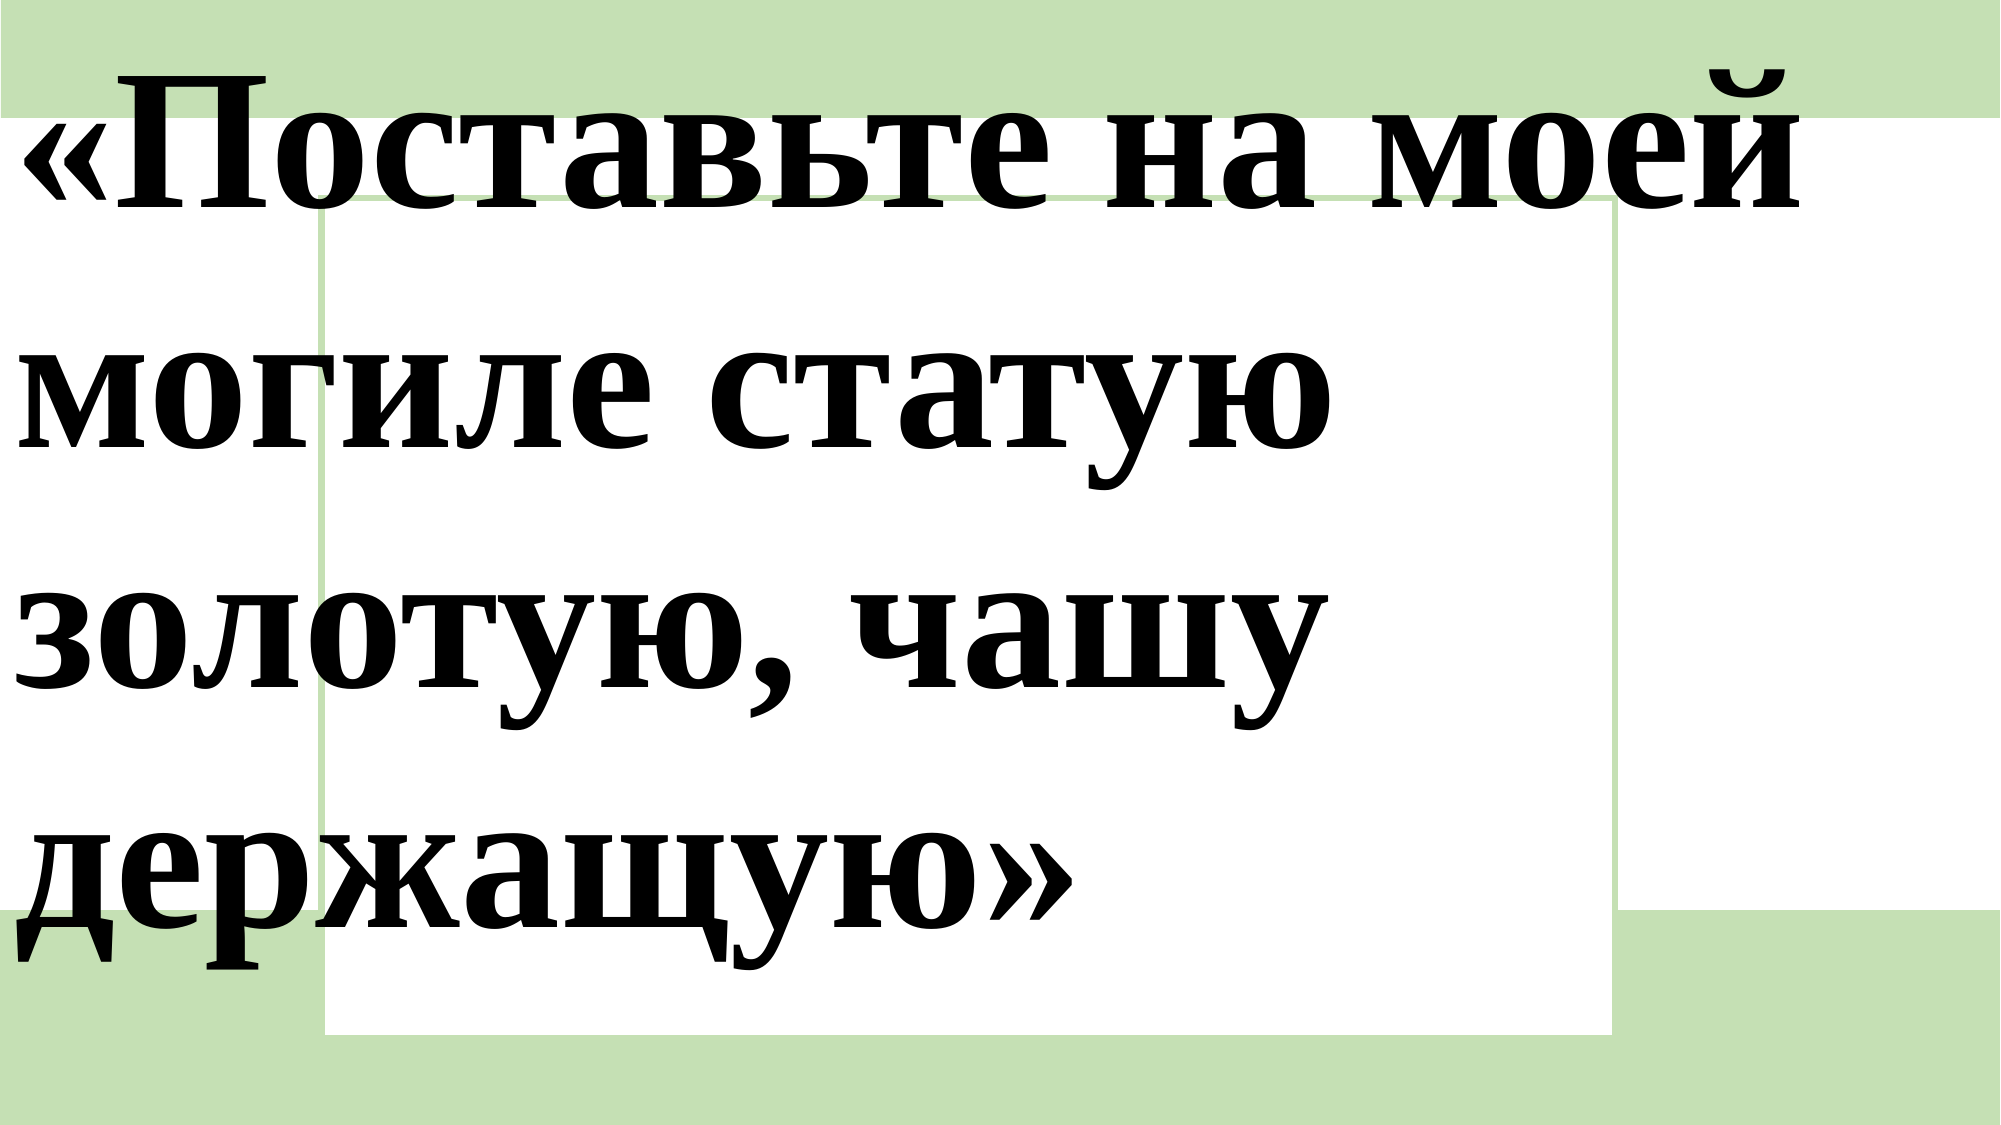

«Поставьте на моей могиле статую золотую, чашу держащую»